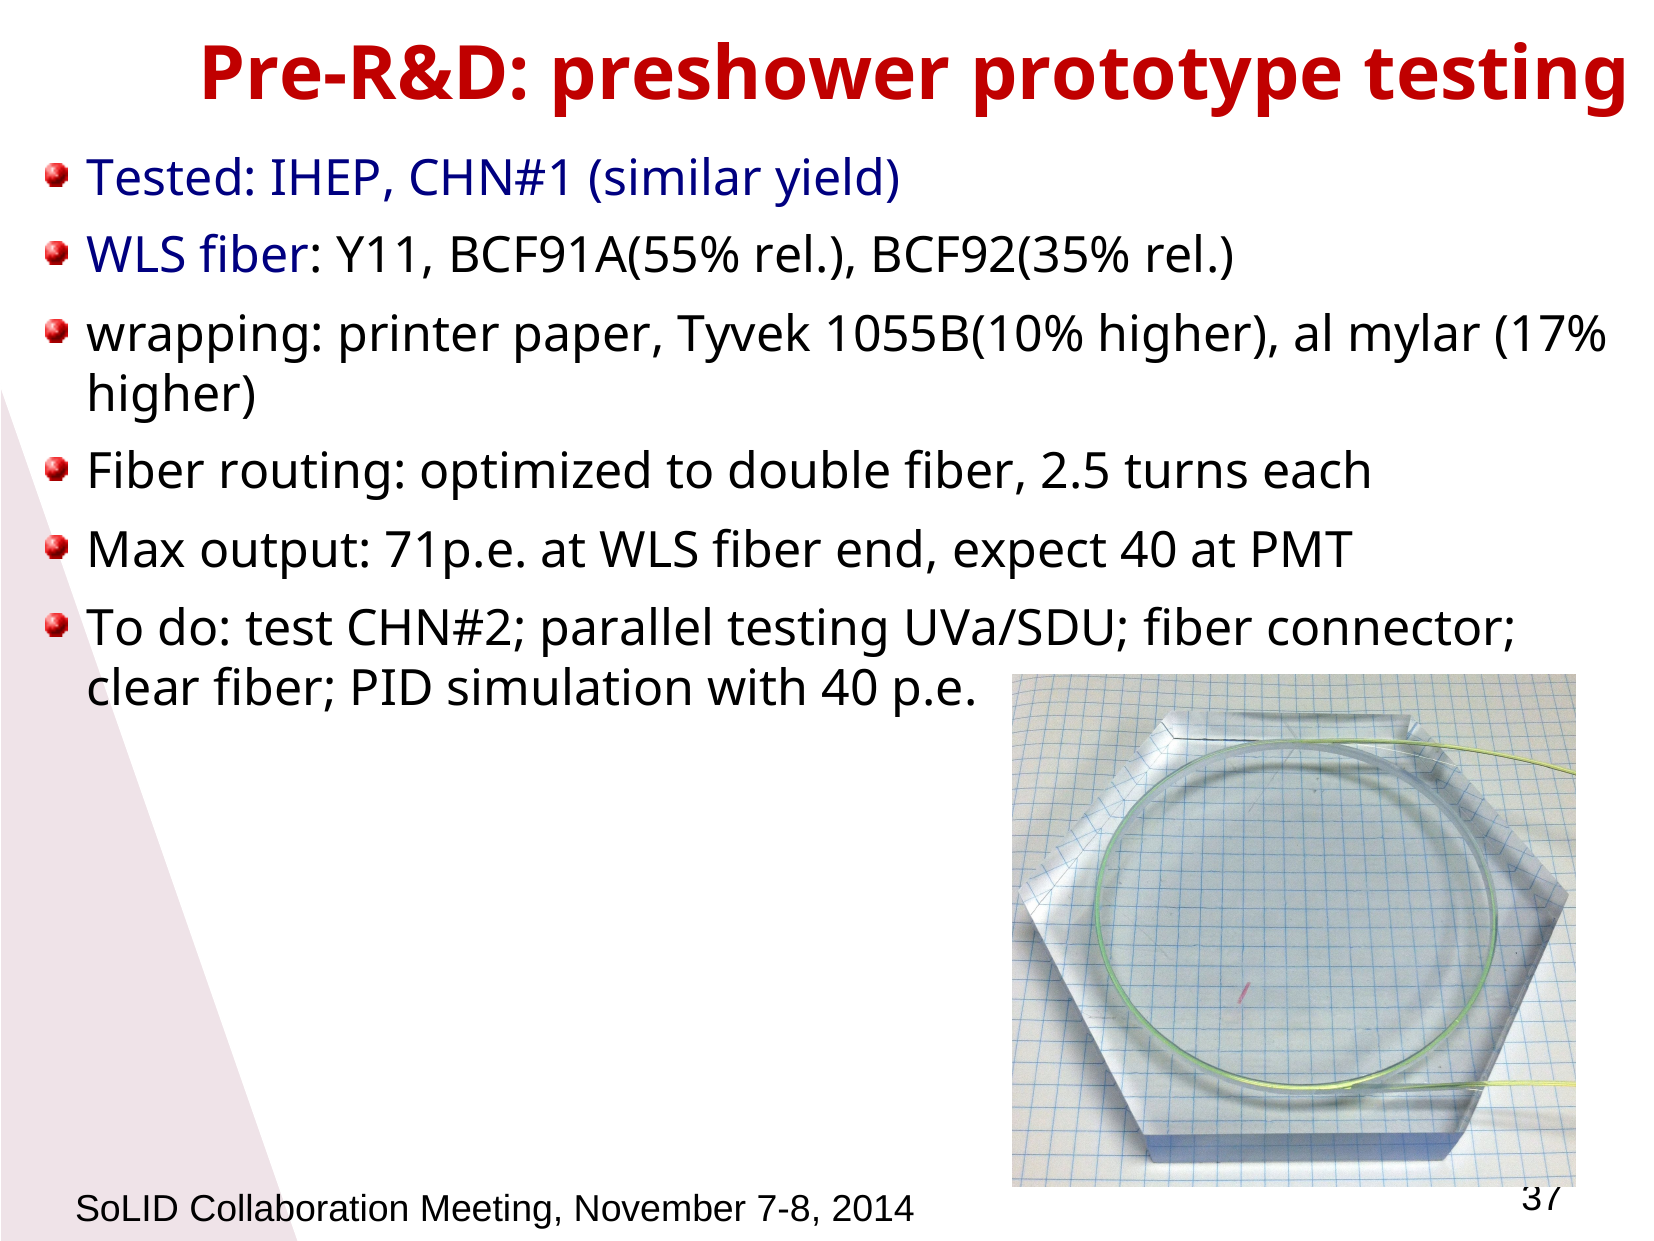

# Pre-R&D: preshower prototype testing
Tested: IHEP, CHN#1 (similar yield)
WLS fiber: Y11, BCF91A(55% rel.), BCF92(35% rel.)
wrapping: printer paper, Tyvek 1055B(10% higher), al mylar (17% higher)
Fiber routing: optimized to double fiber, 2.5 turns each
Max output: 71p.e. at WLS fiber end, expect 40 at PMT
To do: test CHN#2; parallel testing UVa/SDU; fiber connector; clear fiber; PID simulation with 40 p.e.
37